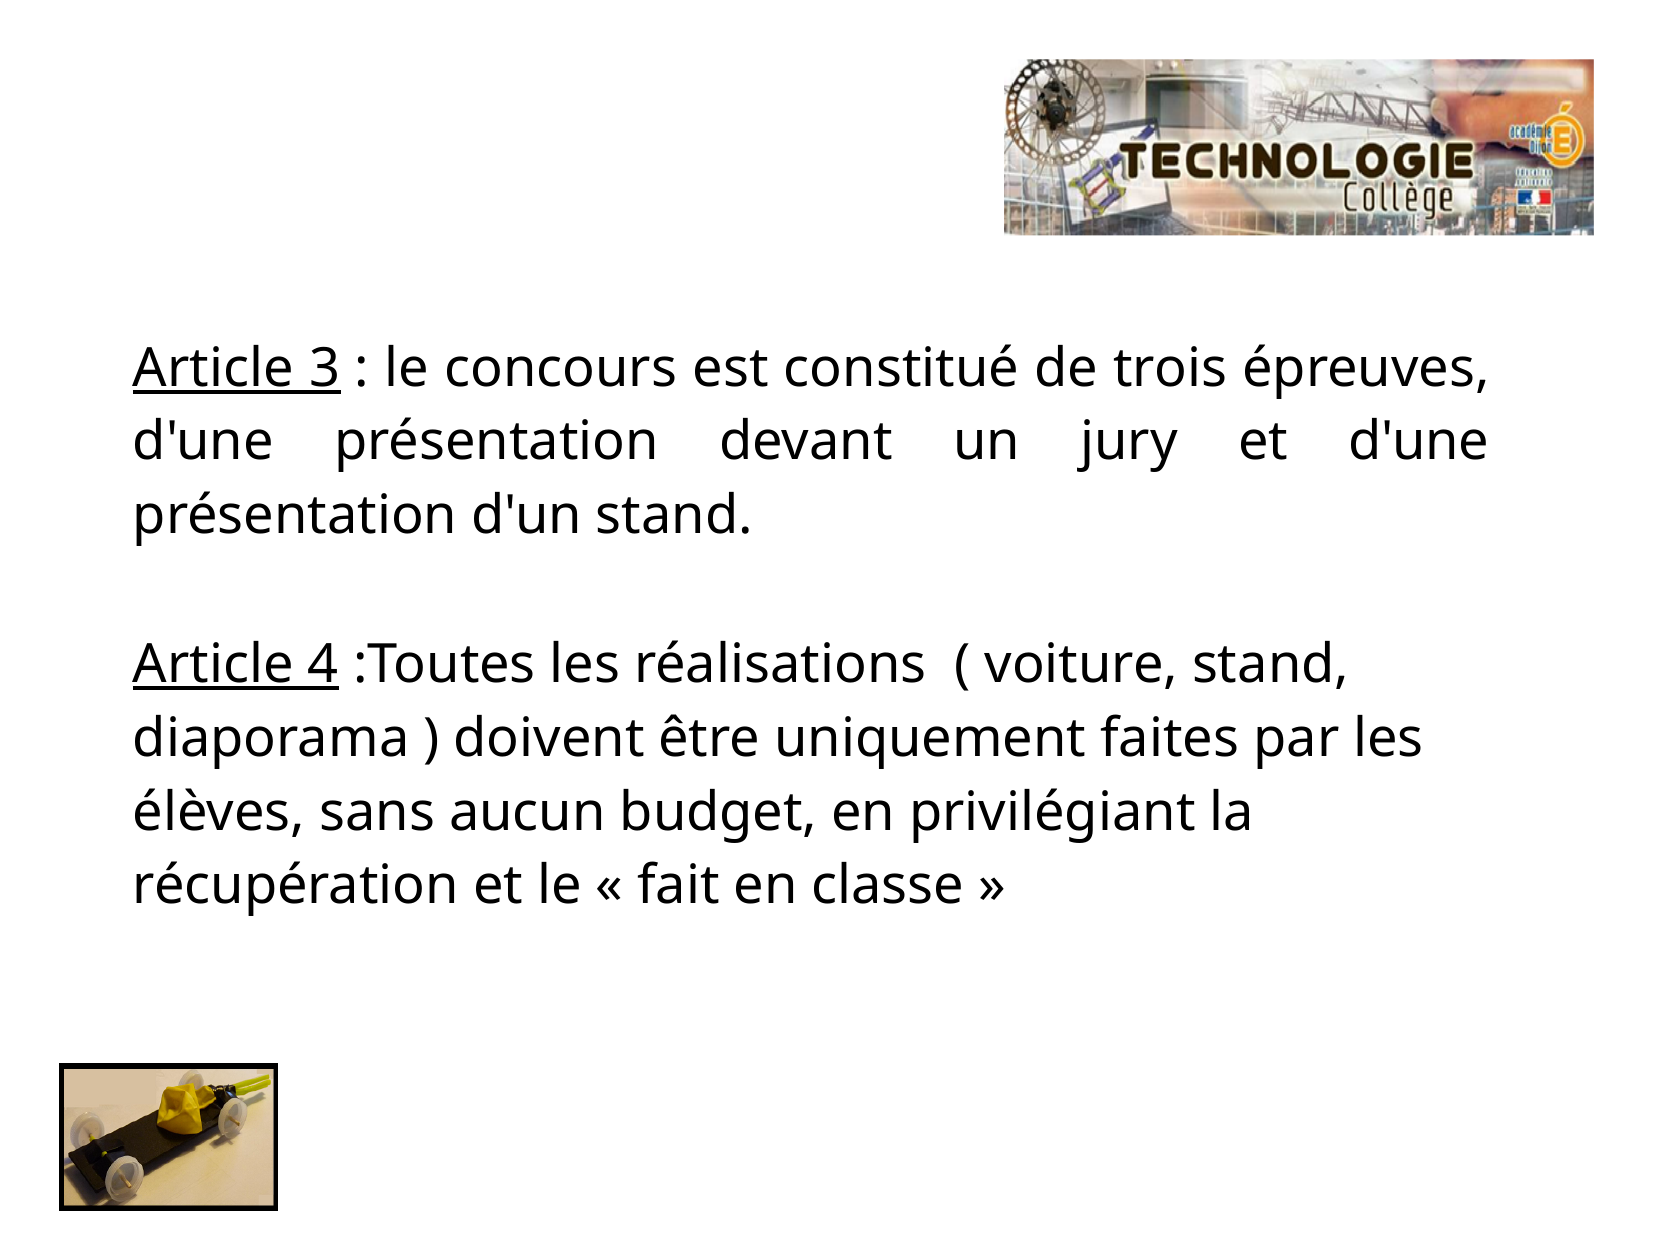

Article 3 : le concours est constitué de trois épreuves, d'une présentation devant un jury et d'une présentation d'un stand.
Article 4 :Toutes les réalisations ( voiture, stand, diaporama ) doivent être uniquement faites par les élèves, sans aucun budget, en privilégiant la récupération et le « fait en classe »